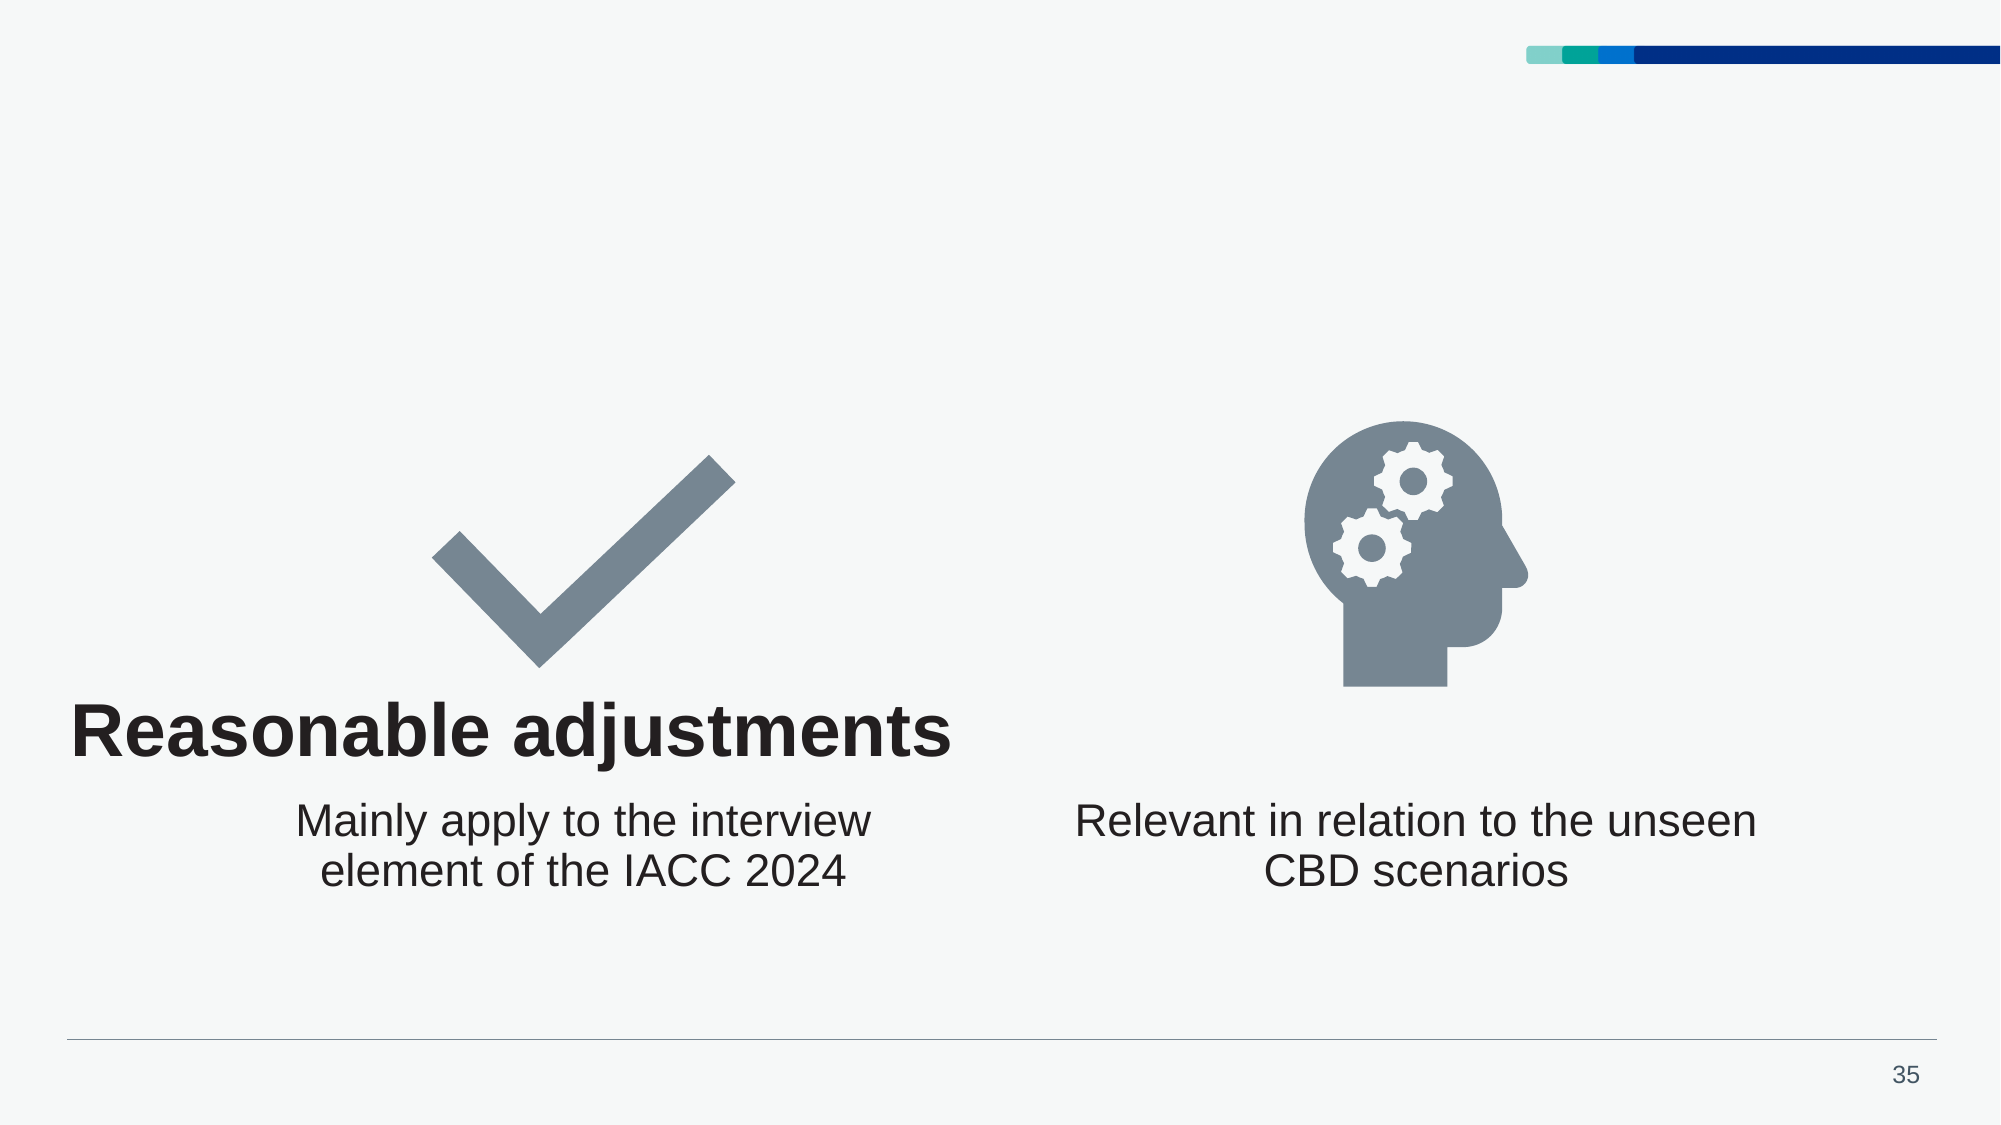

Mainly apply to the interview element of the IACC 2024
Relevant in relation to the unseen CBD scenarios
# Reasonable adjustments